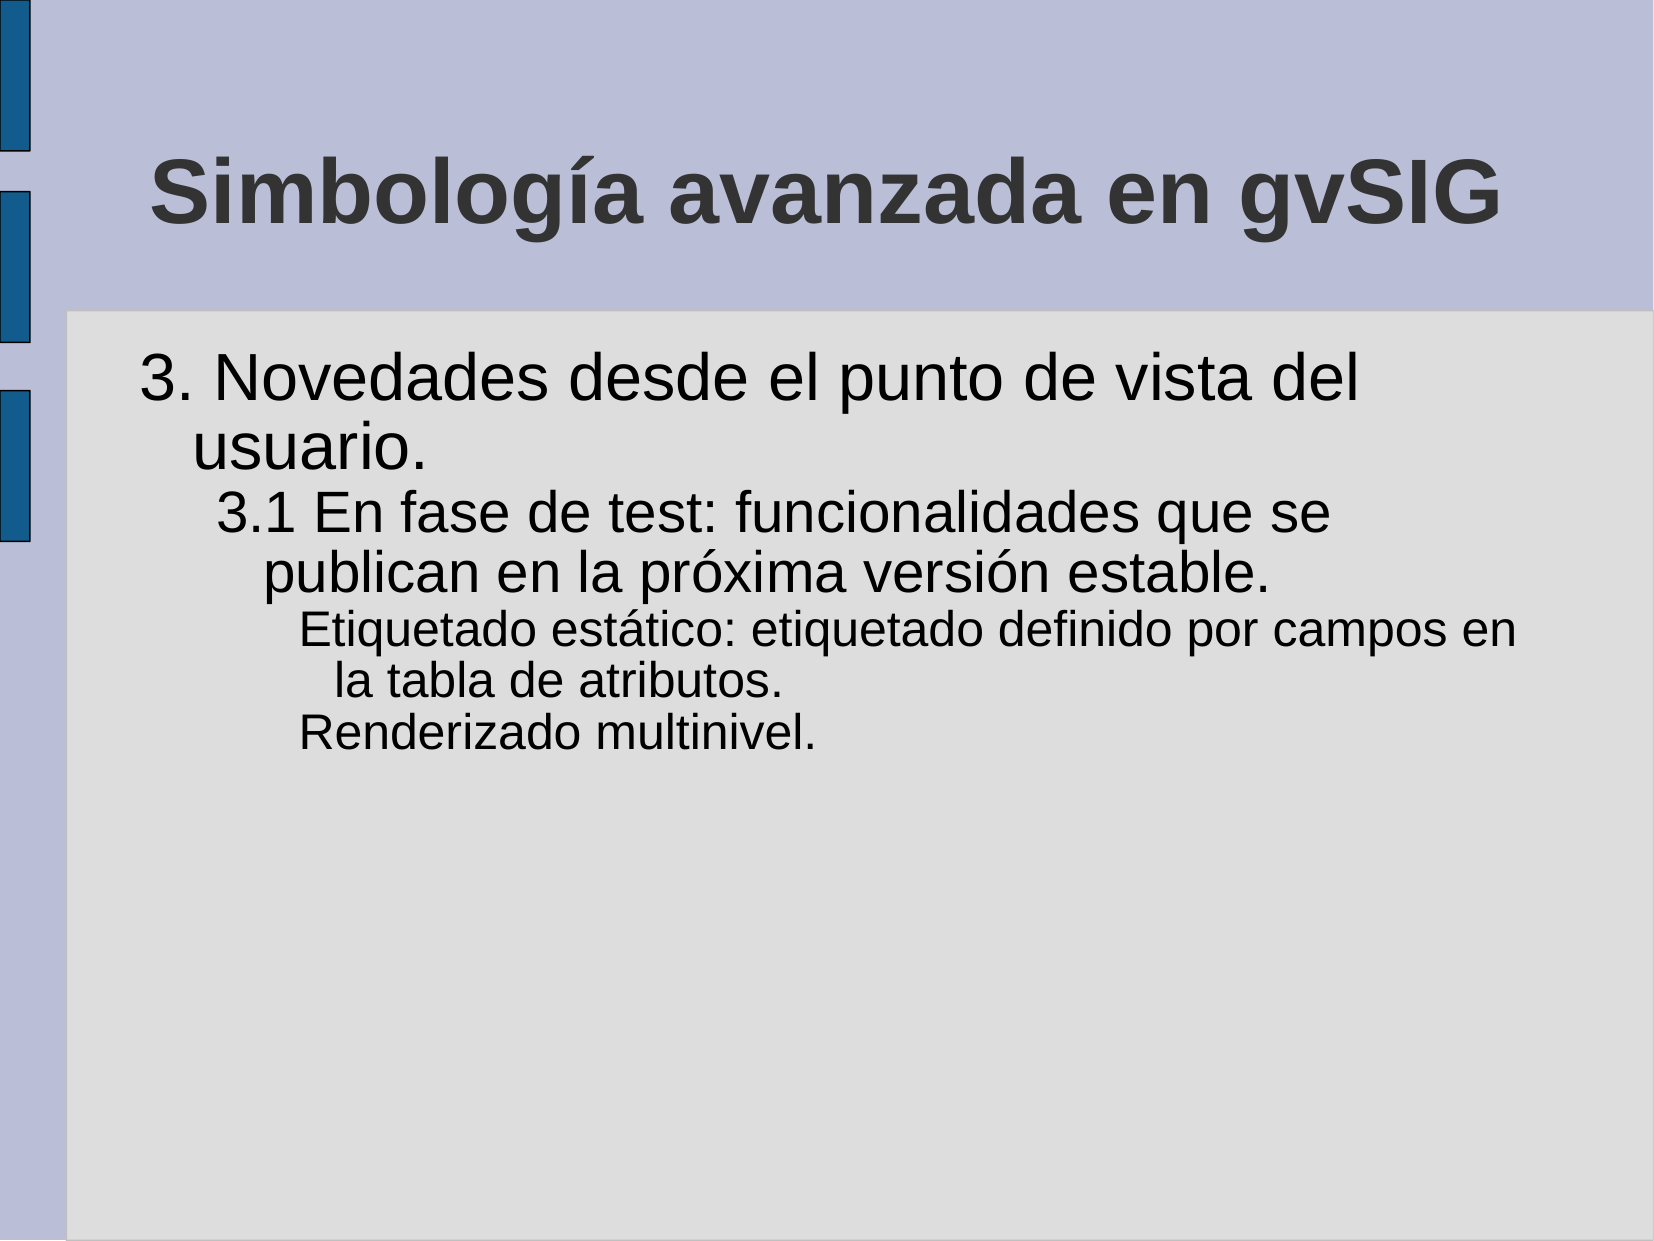

# Simbología avanzada en gvSIG
3. Novedades desde el punto de vista del usuario.
3.1 En fase de test: funcionalidades que se publican en la próxima versión estable.
Etiquetado estático: etiquetado definido por campos en la tabla de atributos.
Renderizado multinivel.